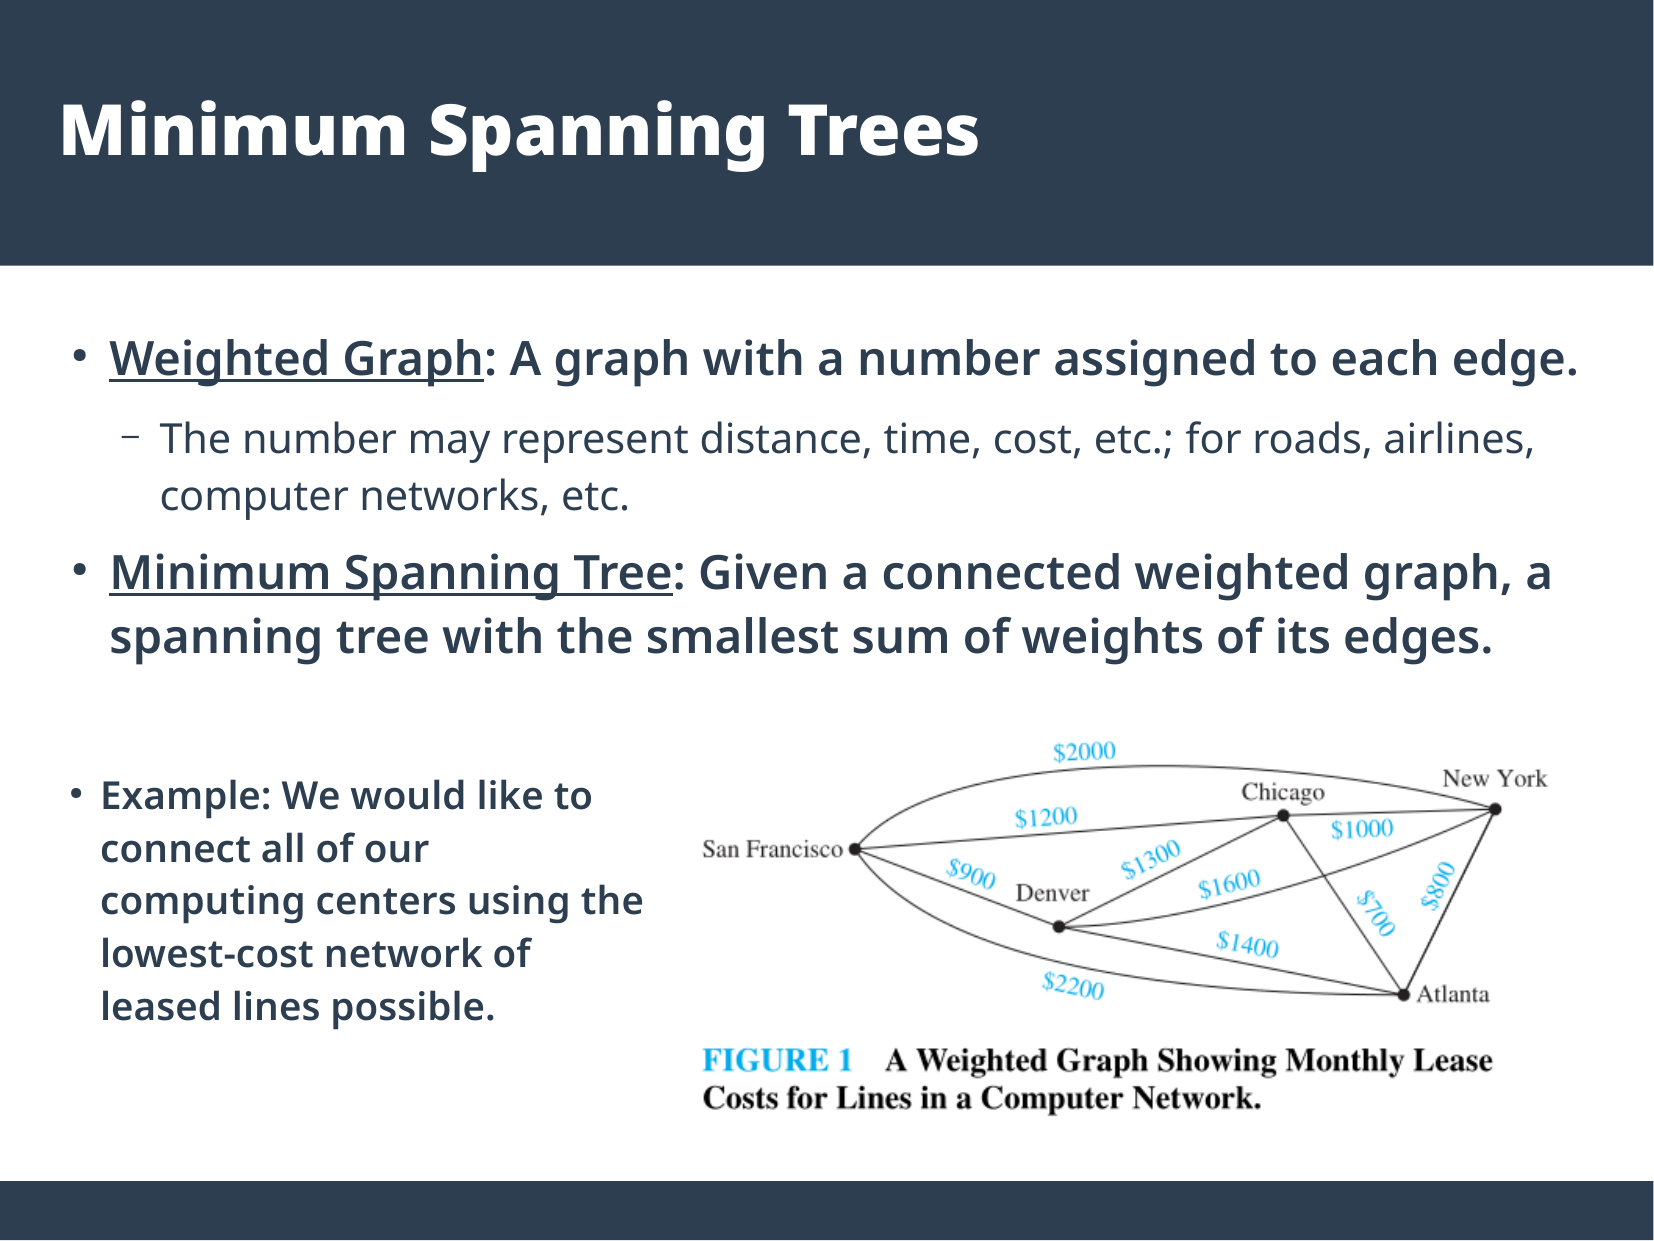

# Minimum Spanning Trees
Weighted Graph: A graph with a number assigned to each edge.
The number may represent distance, time, cost, etc.; for roads, airlines, computer networks, etc.
Minimum Spanning Tree: Given a connected weighted graph, a spanning tree with the smallest sum of weights of its edges.
Example: We would like to connect all of our computing centers using the lowest-cost network of leased lines possible.